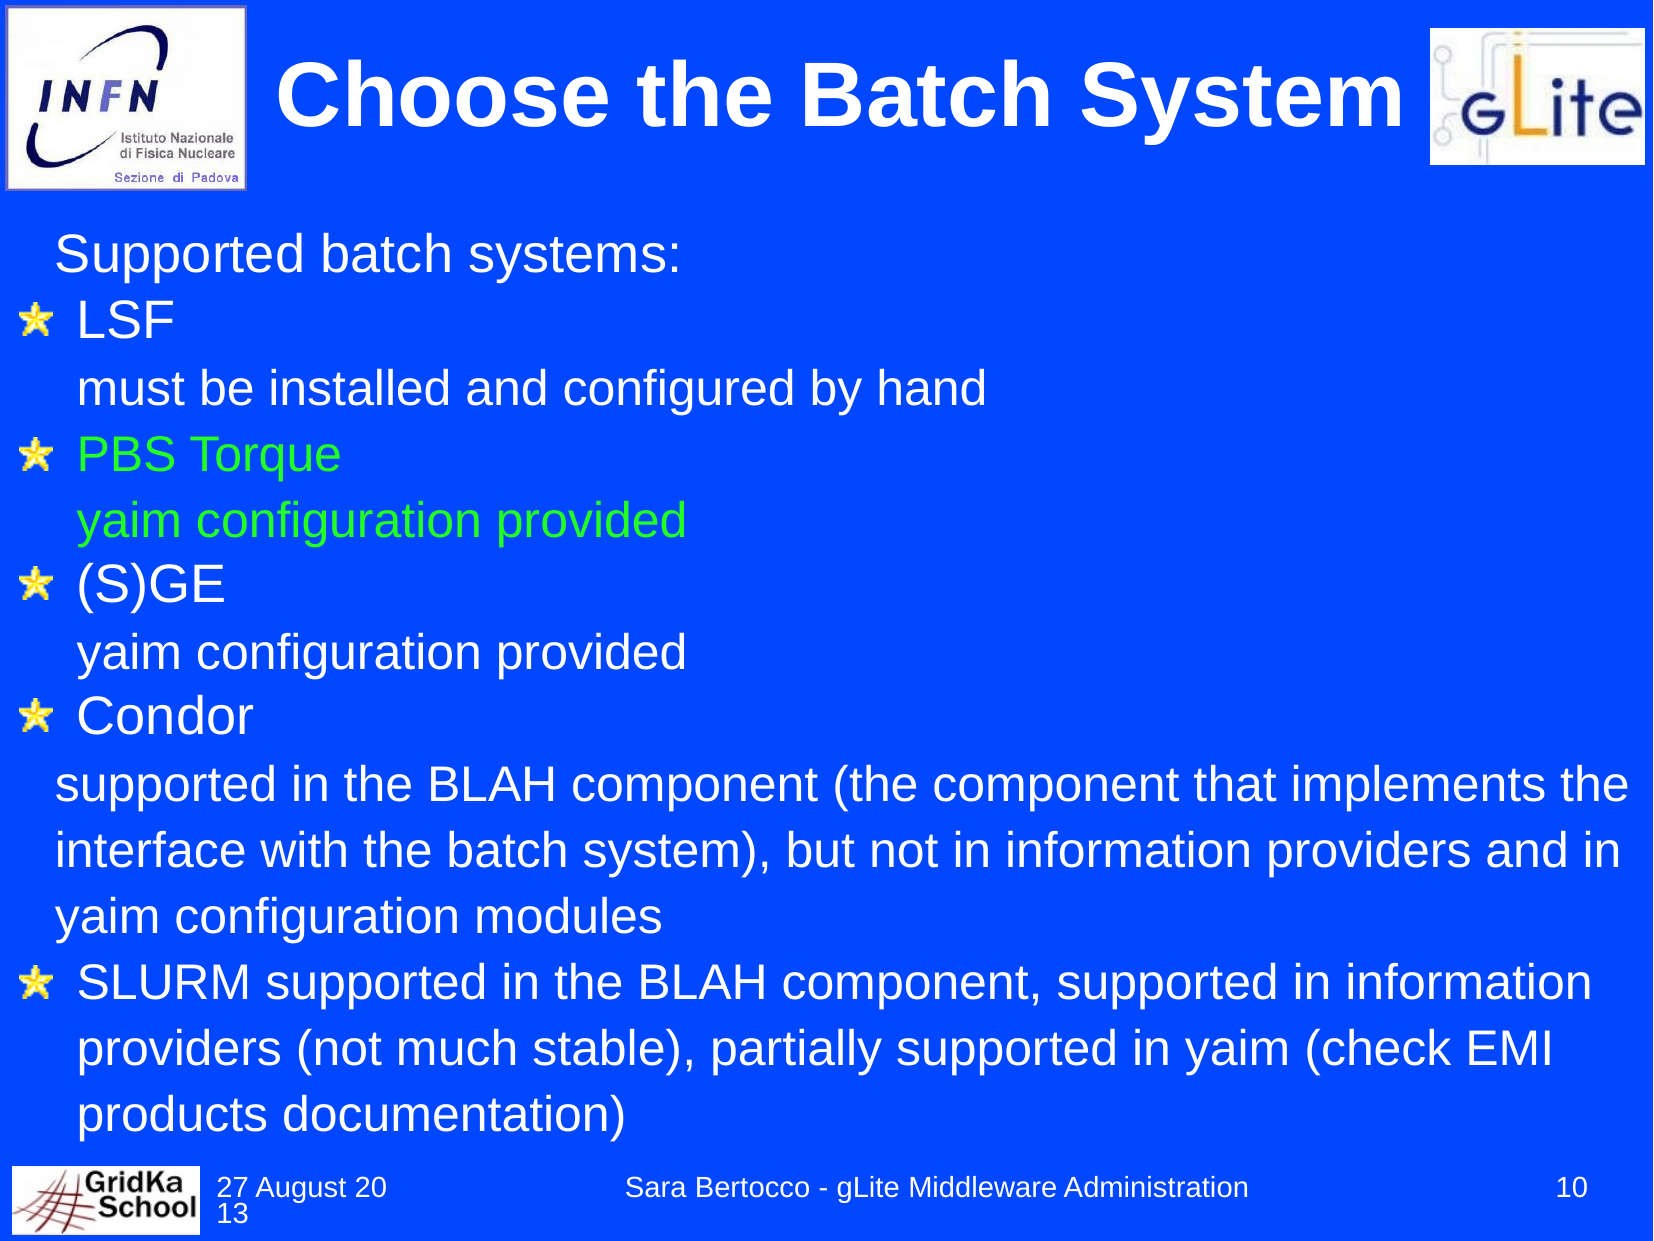

# Choose the Batch System
Supported batch systems:
LSF
must be installed and configured by hand
PBS Torque
yaim configuration provided
(S)GE
yaim configuration provided
Condor
supported in the BLAH component (the component that implements the
interface with the batch system), but not in information providers and in
yaim configuration modules
SLURM supported in the BLAH component, supported in information
providers (not much stable), partially supported in yaim (check EMI
products documentation)
27 August 2013
Sara Bertocco - gLite Middleware Administration
10